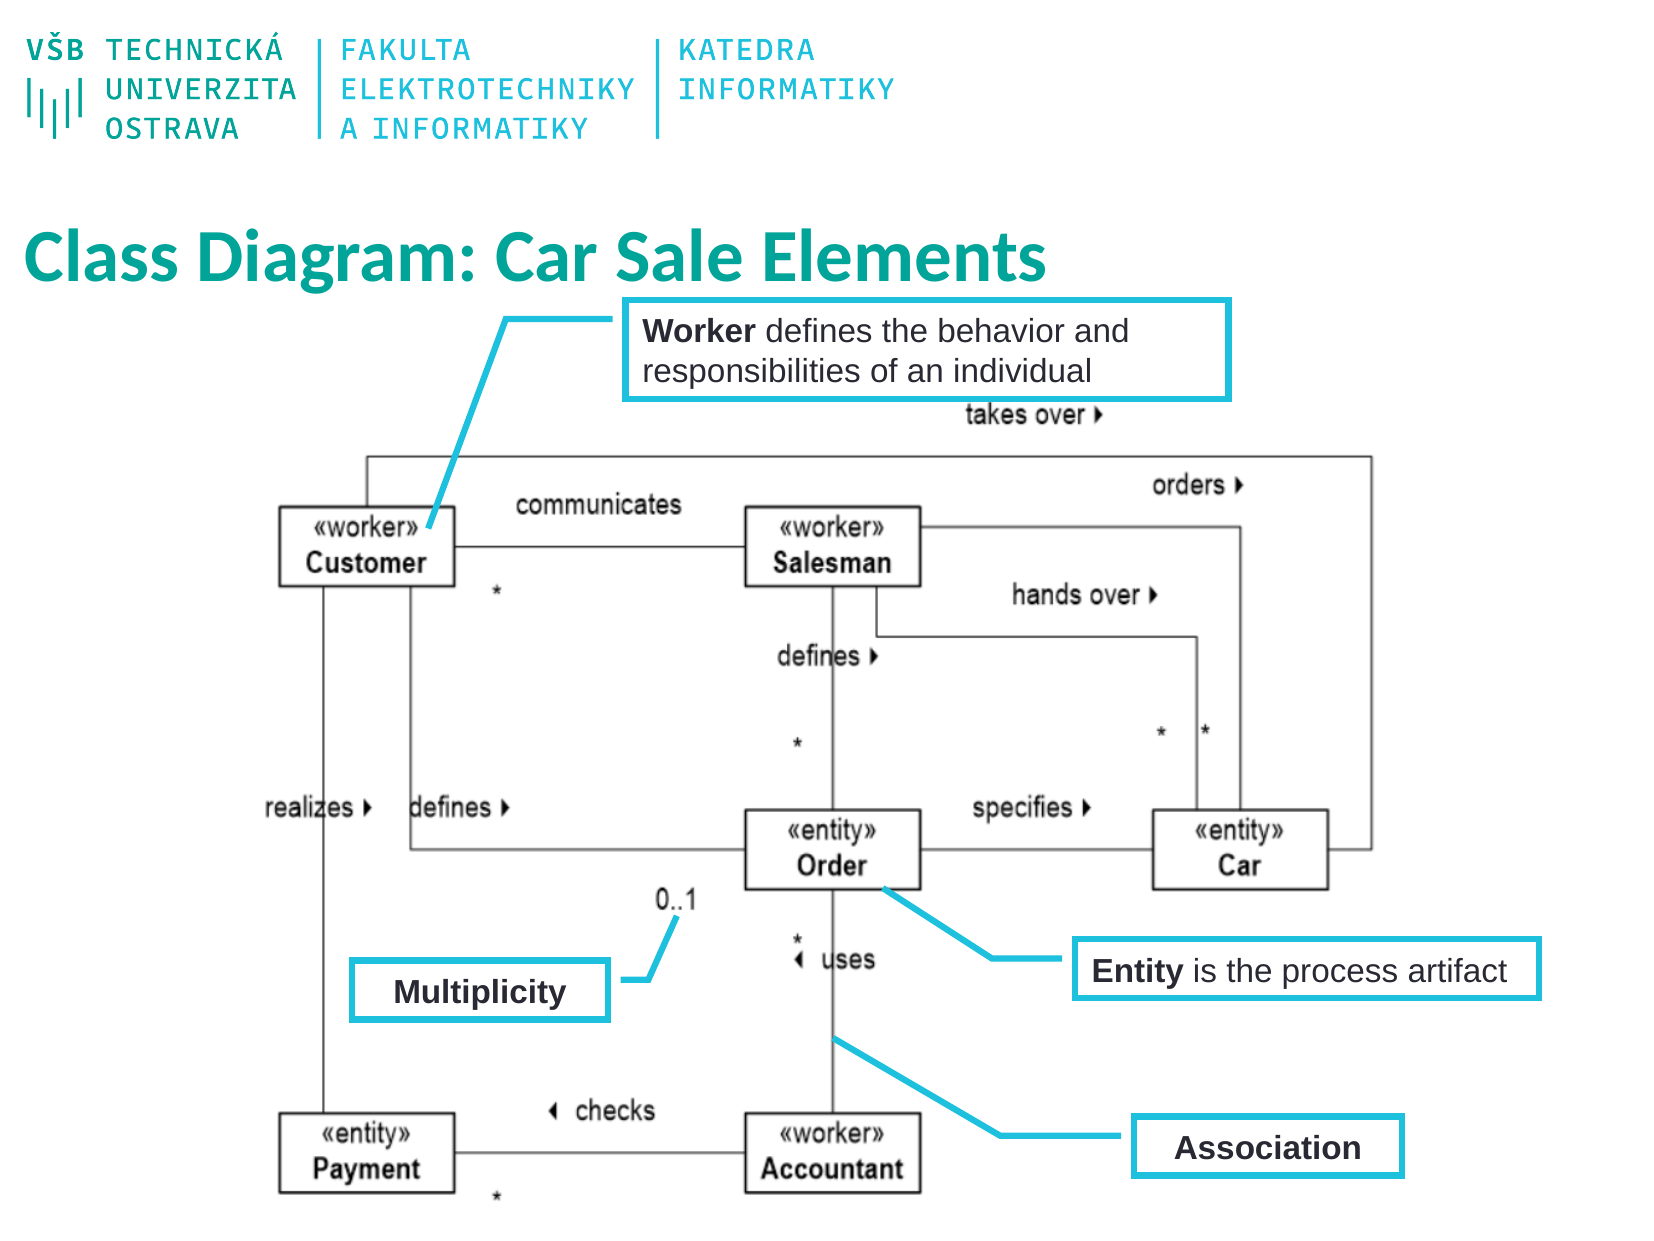

# Class Diagram: Car Sale Elements
Worker defines the behavior and responsibilities of an individual
Entity is the process artifact
Multiplicity
Association